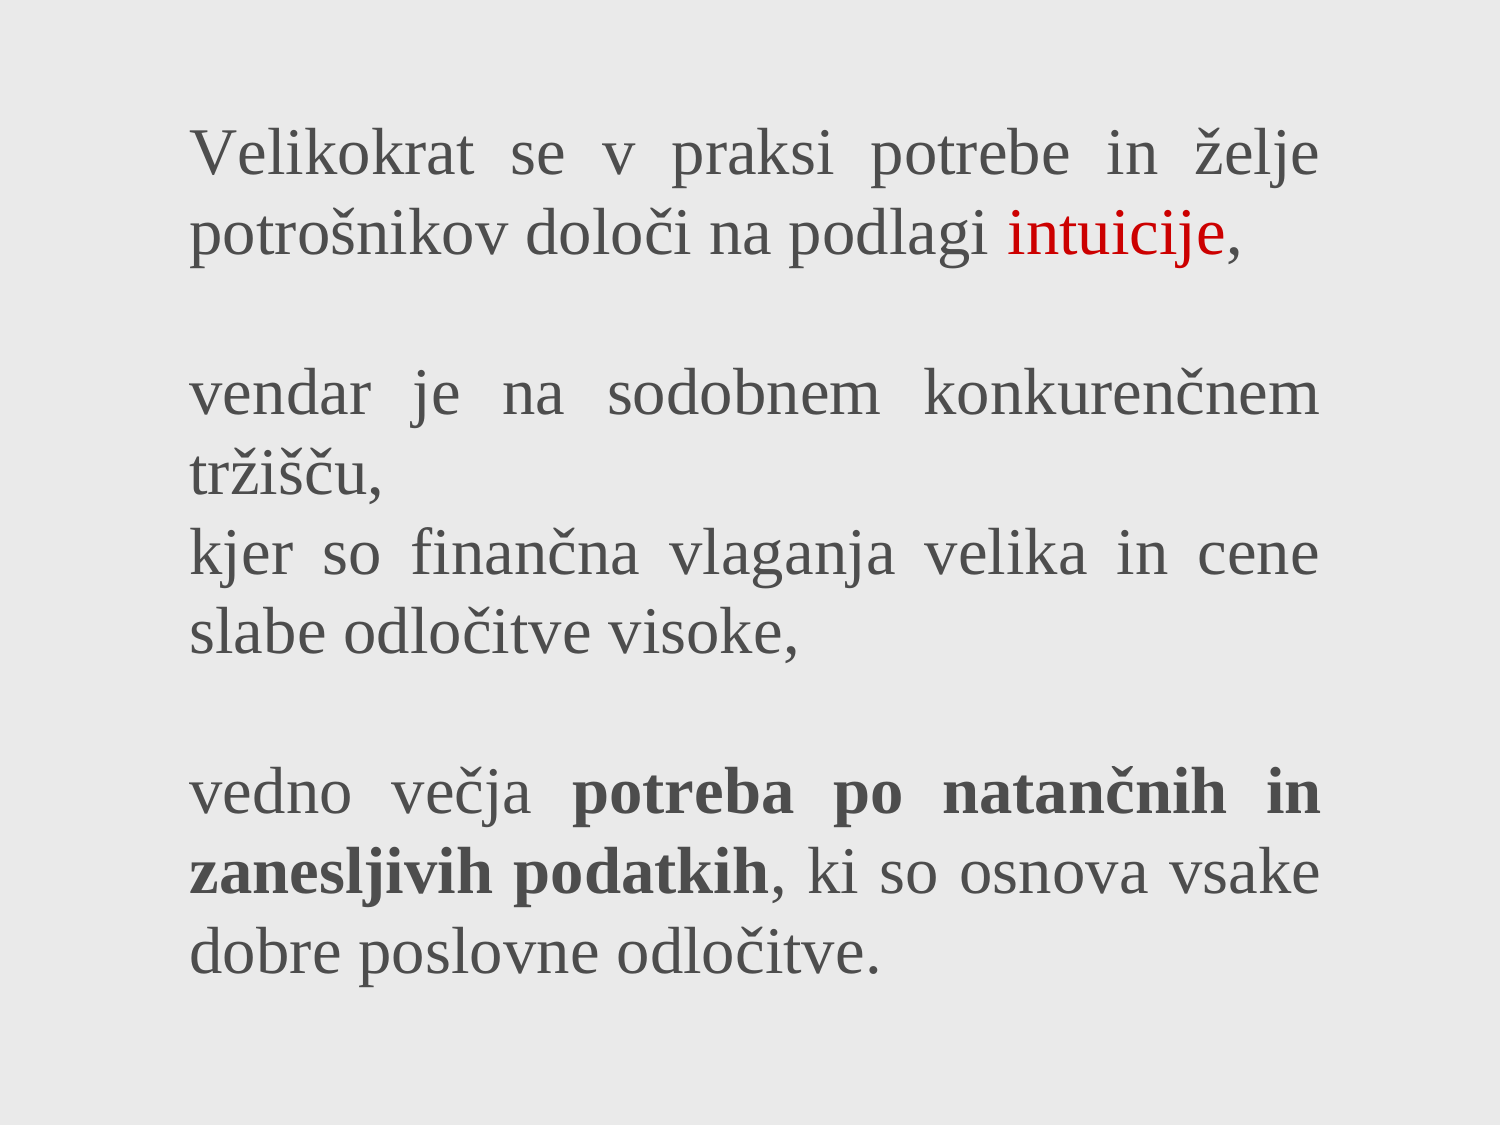

Velikokrat se v praksi potrebe in želje potrošnikov določi na podlagi intuicije,
vendar je na sodobnem konkurenčnem tržišču,
kjer so finančna vlaganja velika in cene slabe odločitve visoke,
vedno večja potreba po natančnih in zanesljivih podatkih, ki so osnova vsake dobre poslovne odločitve.